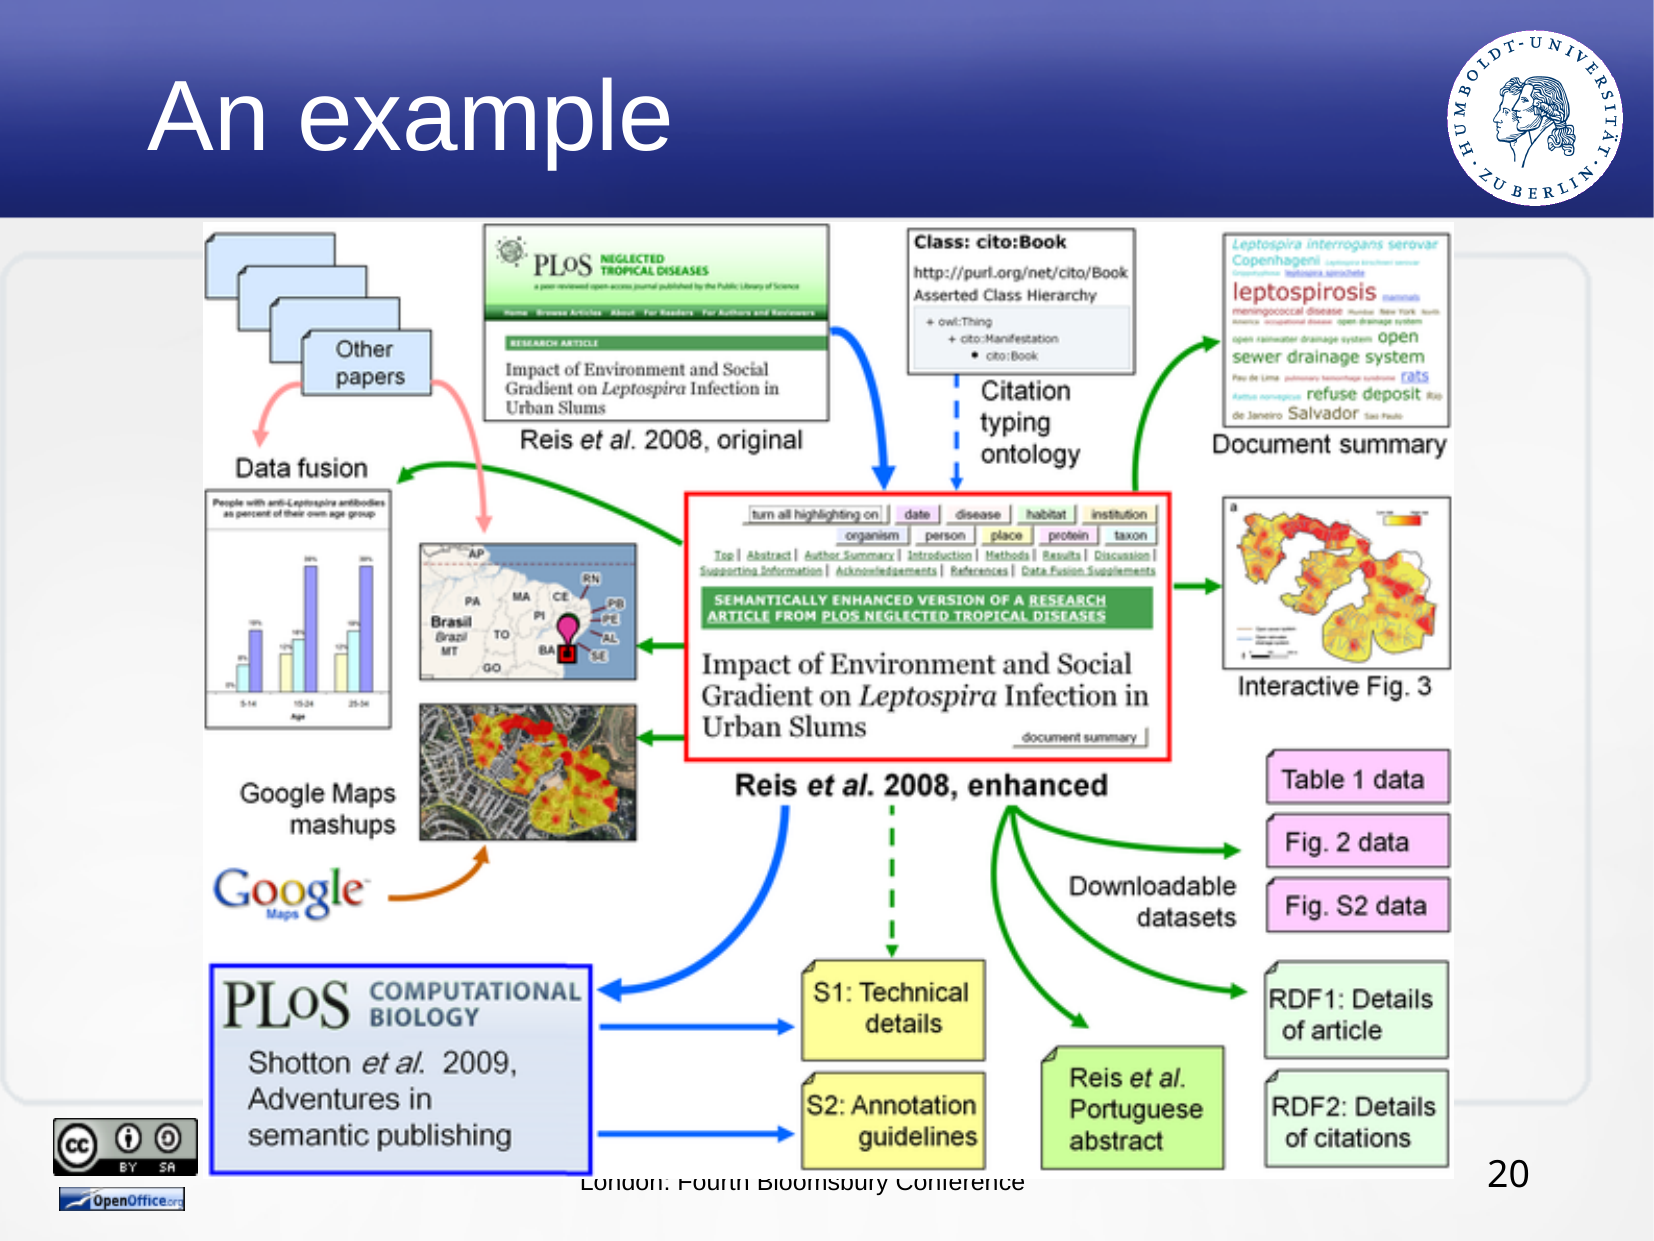

# An example
Data <=> Publications / Prof. Dr. Stefan Gradmann